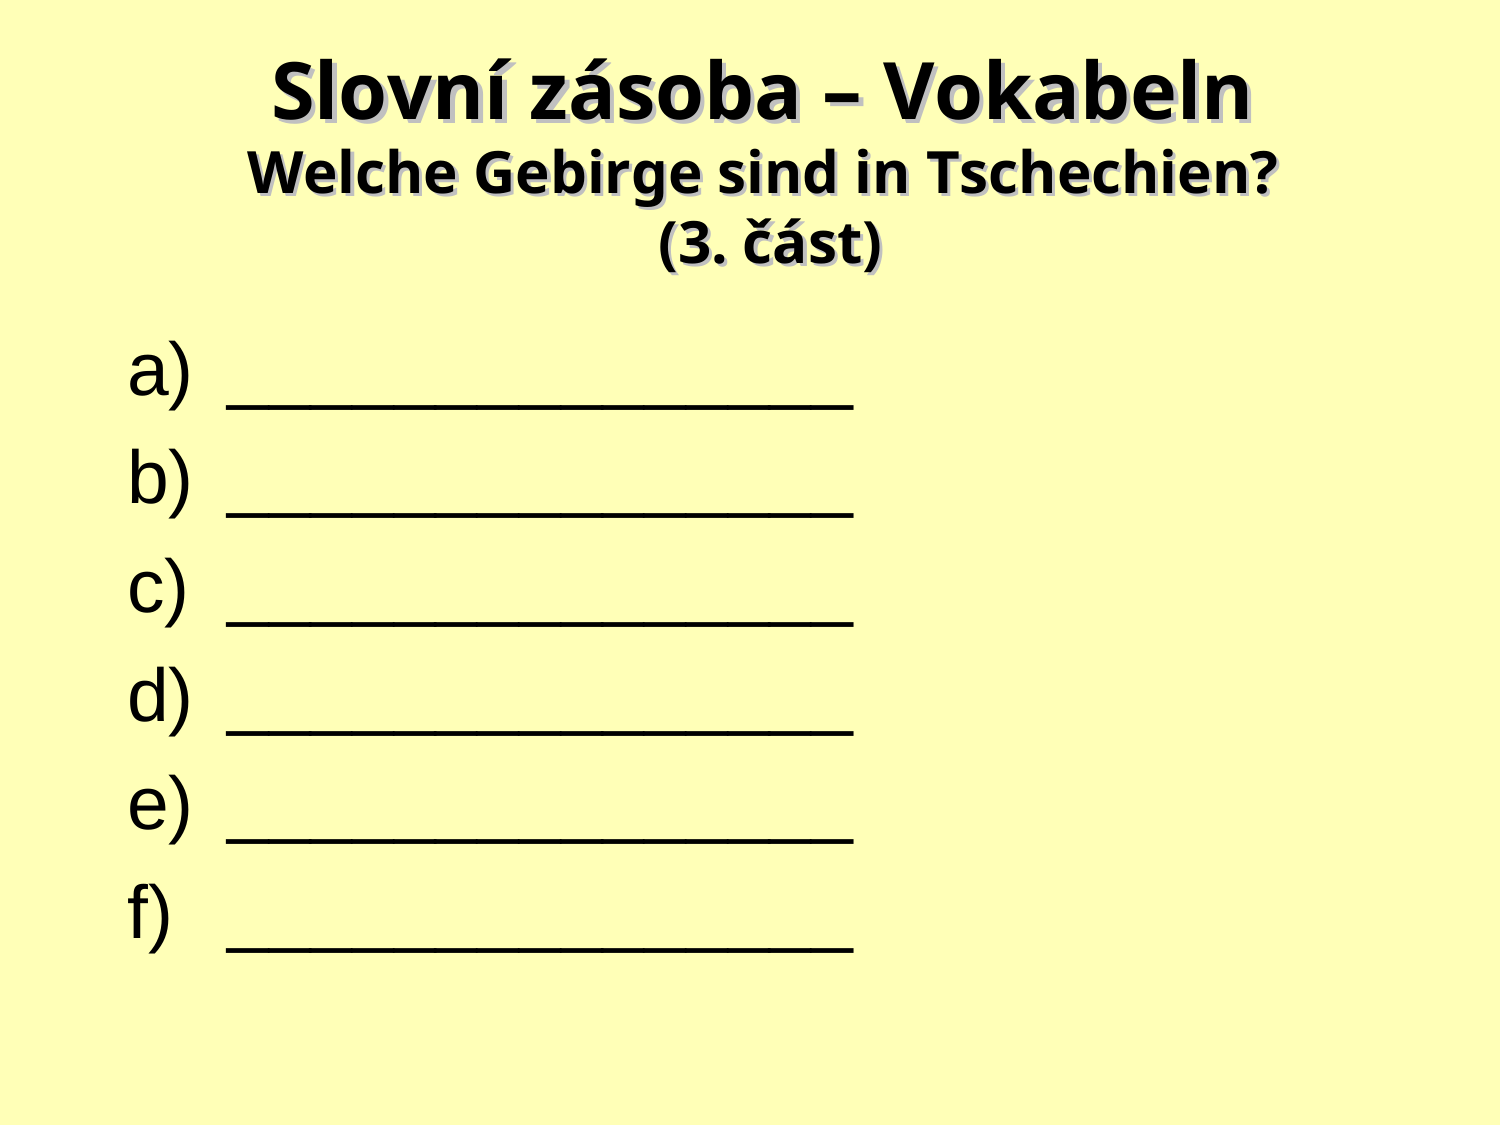

# Slovní zásoba – Vokabeln Welche Gebirge sind in Tschechien? (3. část)
_______________
_______________
_______________
_______________
_______________
_______________